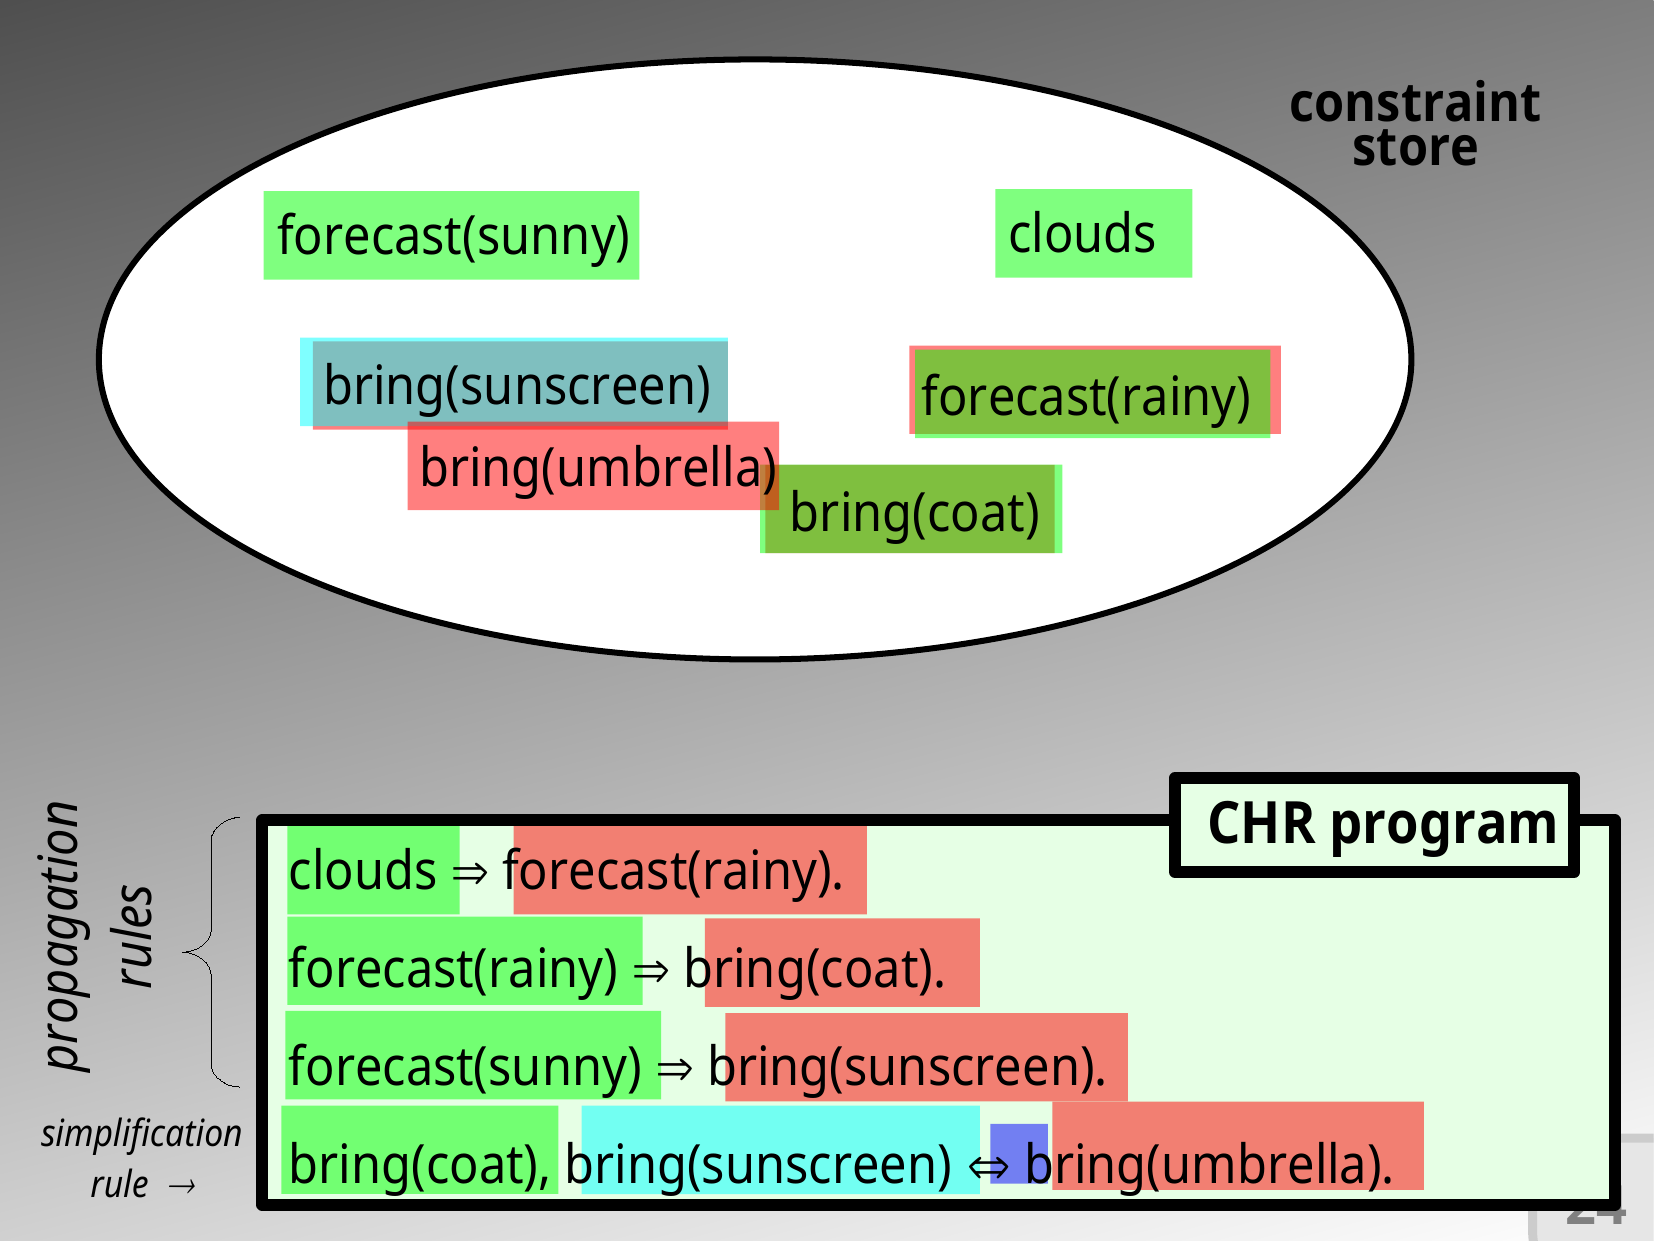

constraint
store
clouds
forecast(sunny)
bring(sunscreen)
forecast(rainy)
bring(umbrella)
bring(coat)
CHR program
#
clouds  forecast(rainy).
forecast(rainy)  bring(coat).
forecast(sunny)  bring(sunscreen).
bring(coat), bring(sunscreen)  bring(umbrella).
propagation
rules
simplification
rule 
24